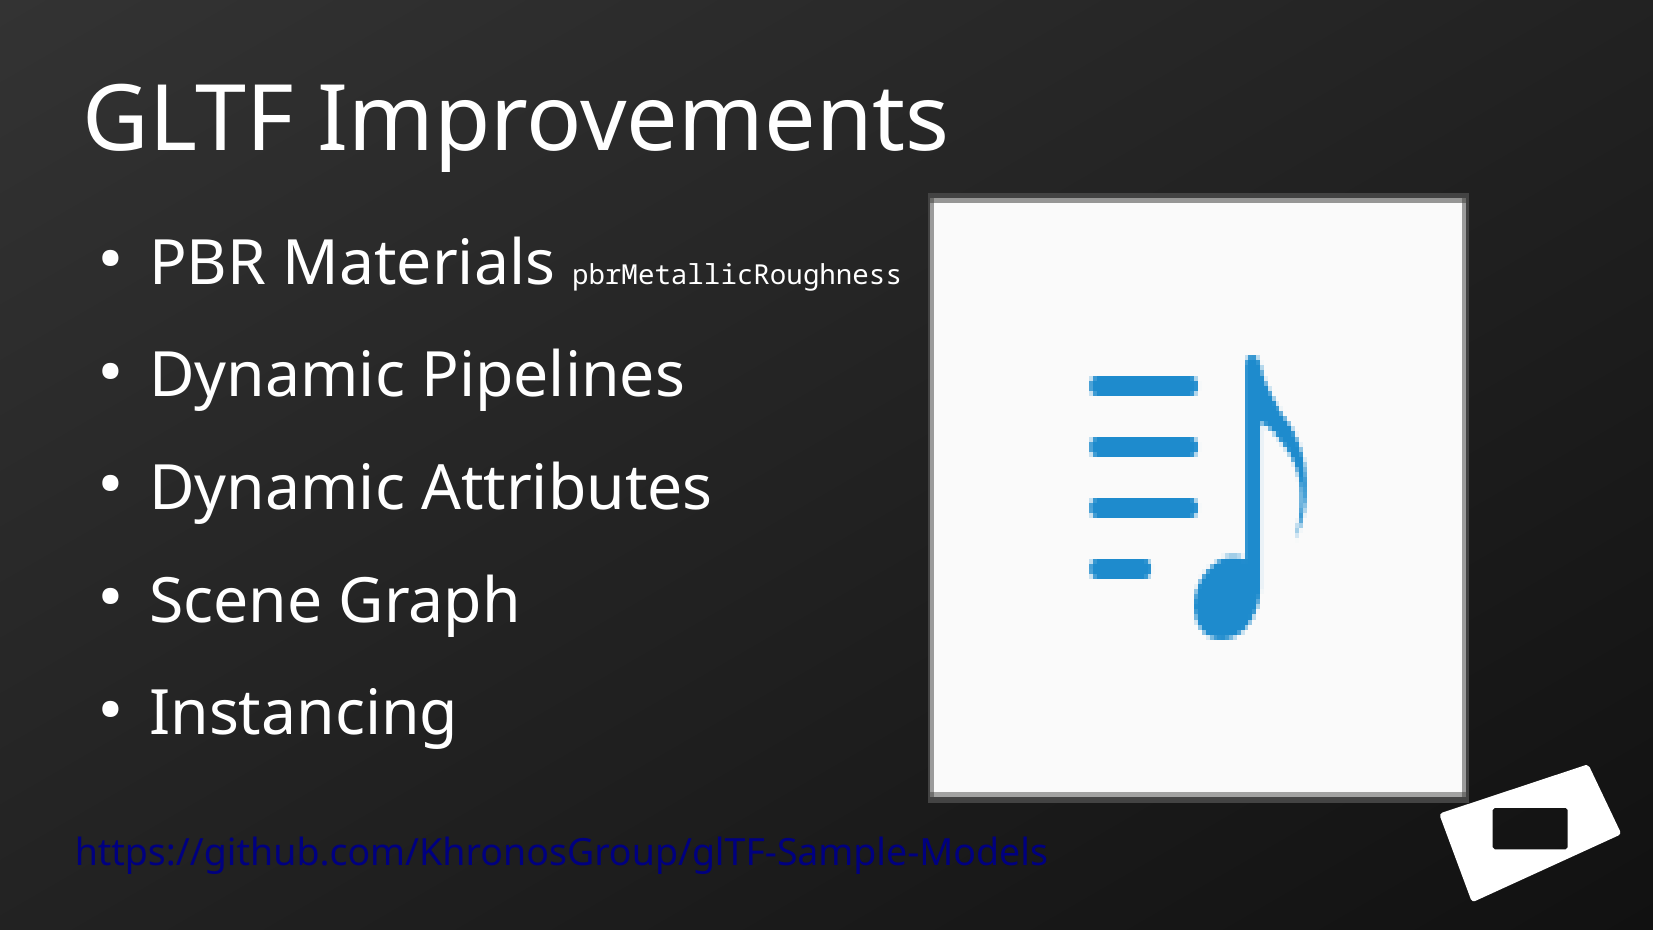

# GLTF Improvements
PBR Materials pbrMetallicRoughness
Dynamic Pipelines
Dynamic Attributes
Scene Graph
Instancing
https://github.com/KhronosGroup/glTF-Sample-Models